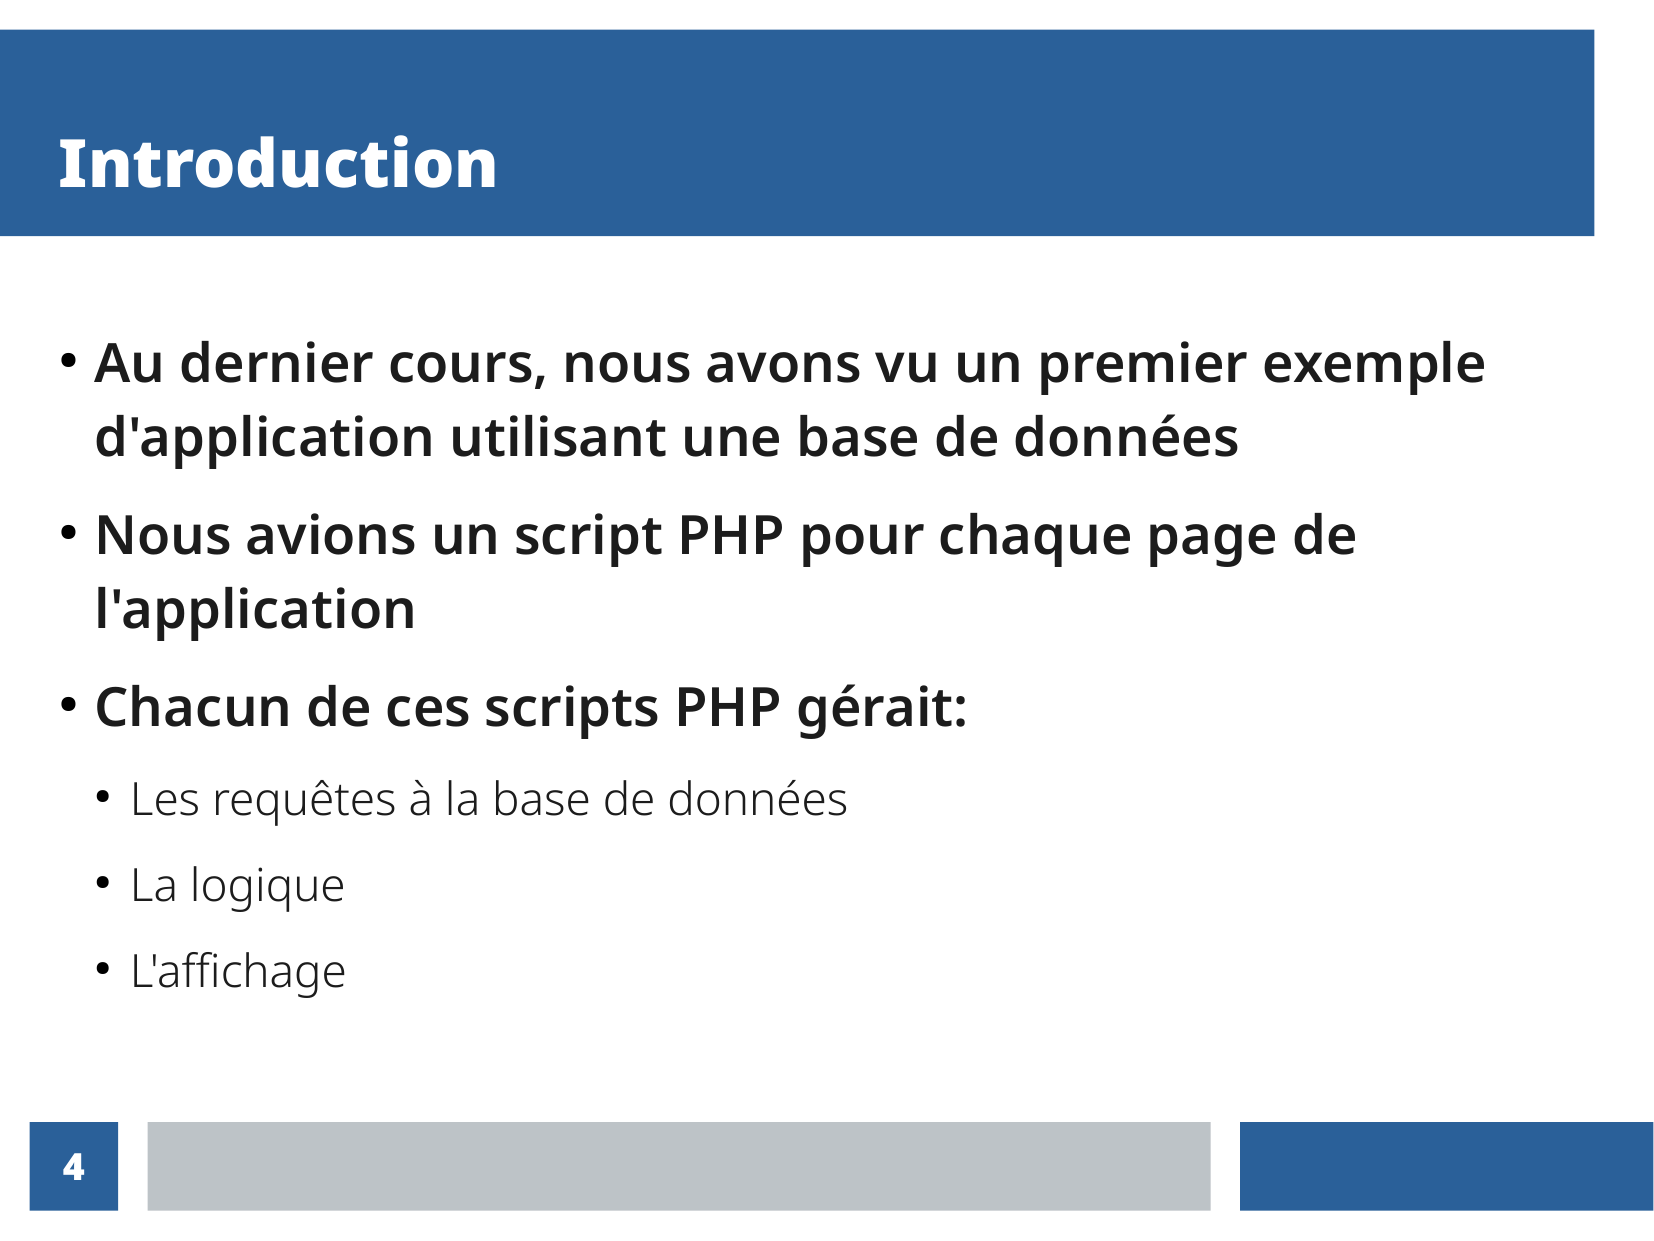

# Introduction
Au dernier cours, nous avons vu un premier exemple d'application utilisant une base de données
Nous avions un script PHP pour chaque page de l'application
Chacun de ces scripts PHP gérait:
Les requêtes à la base de données
La logique
L'affichage
4